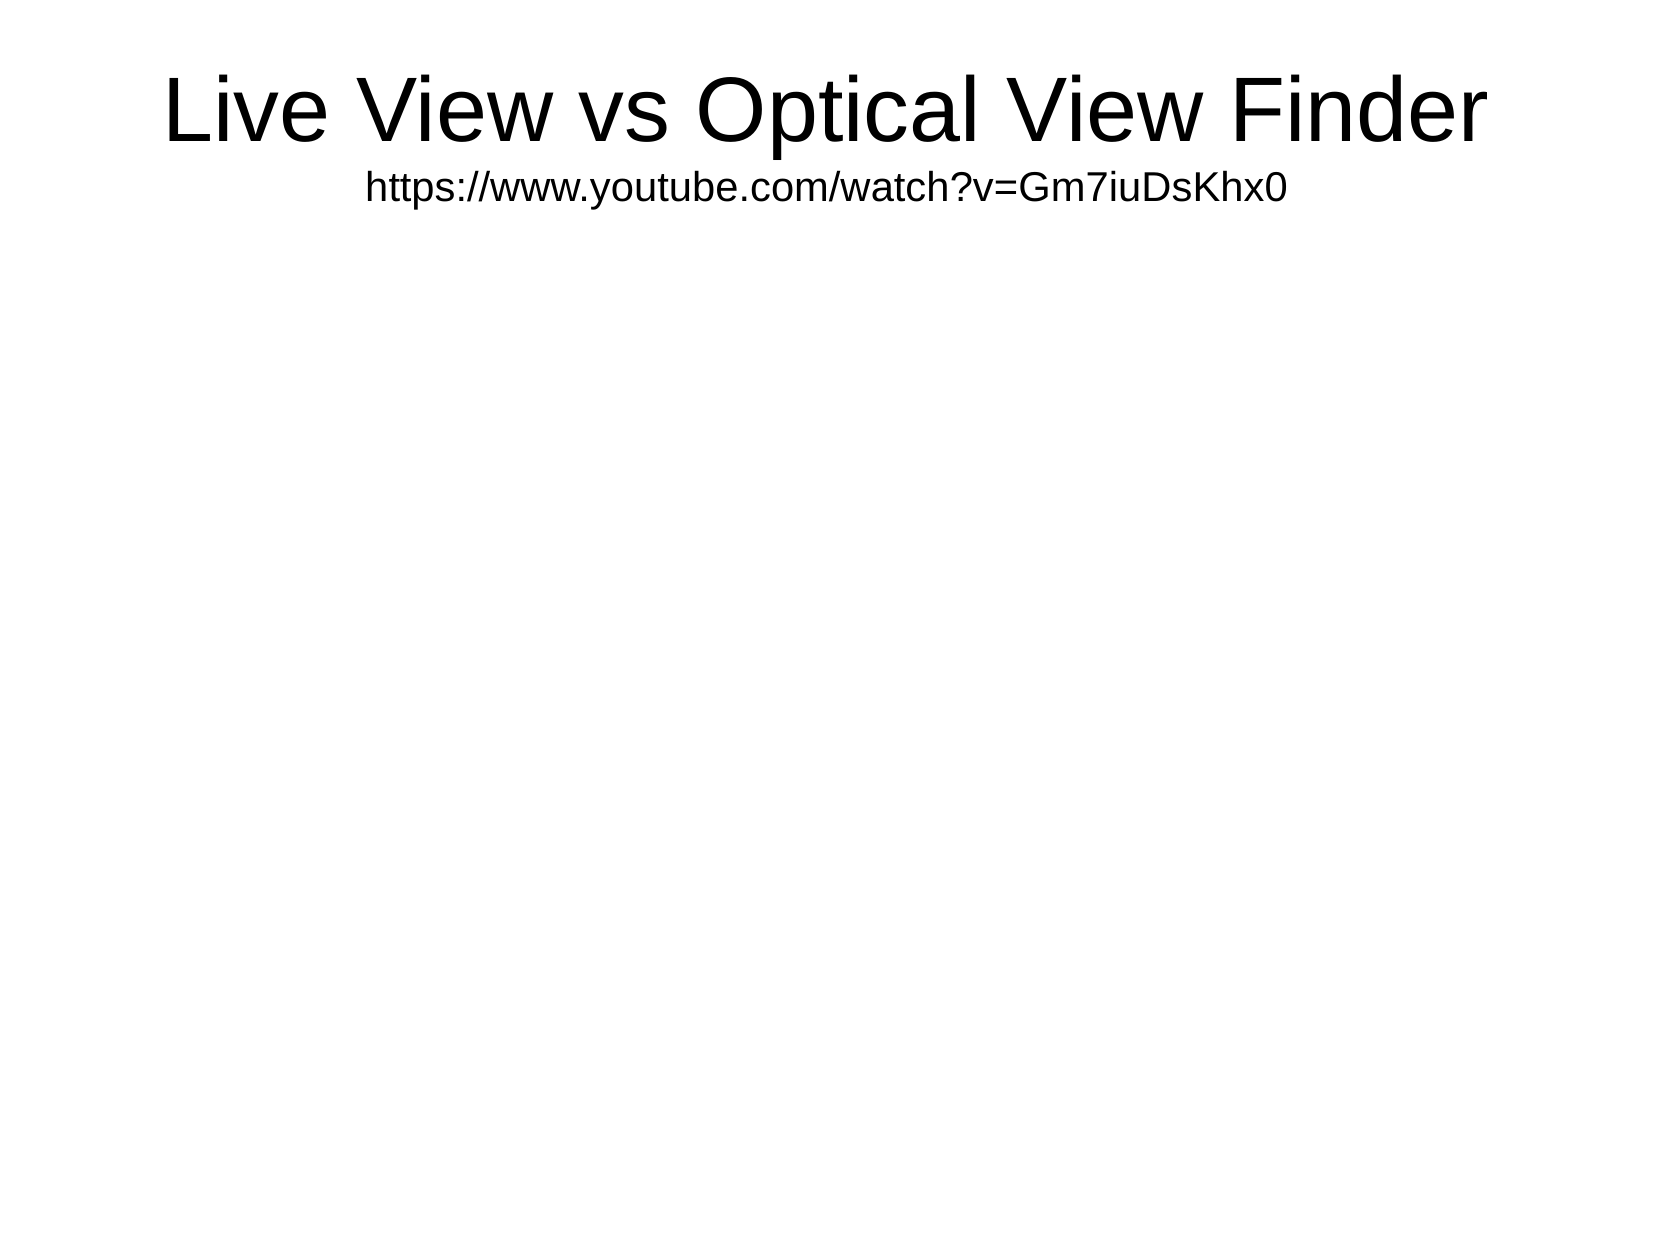

# Live View vs Optical View Finder https://www.youtube.com/watch?v=Gm7iuDsKhx0